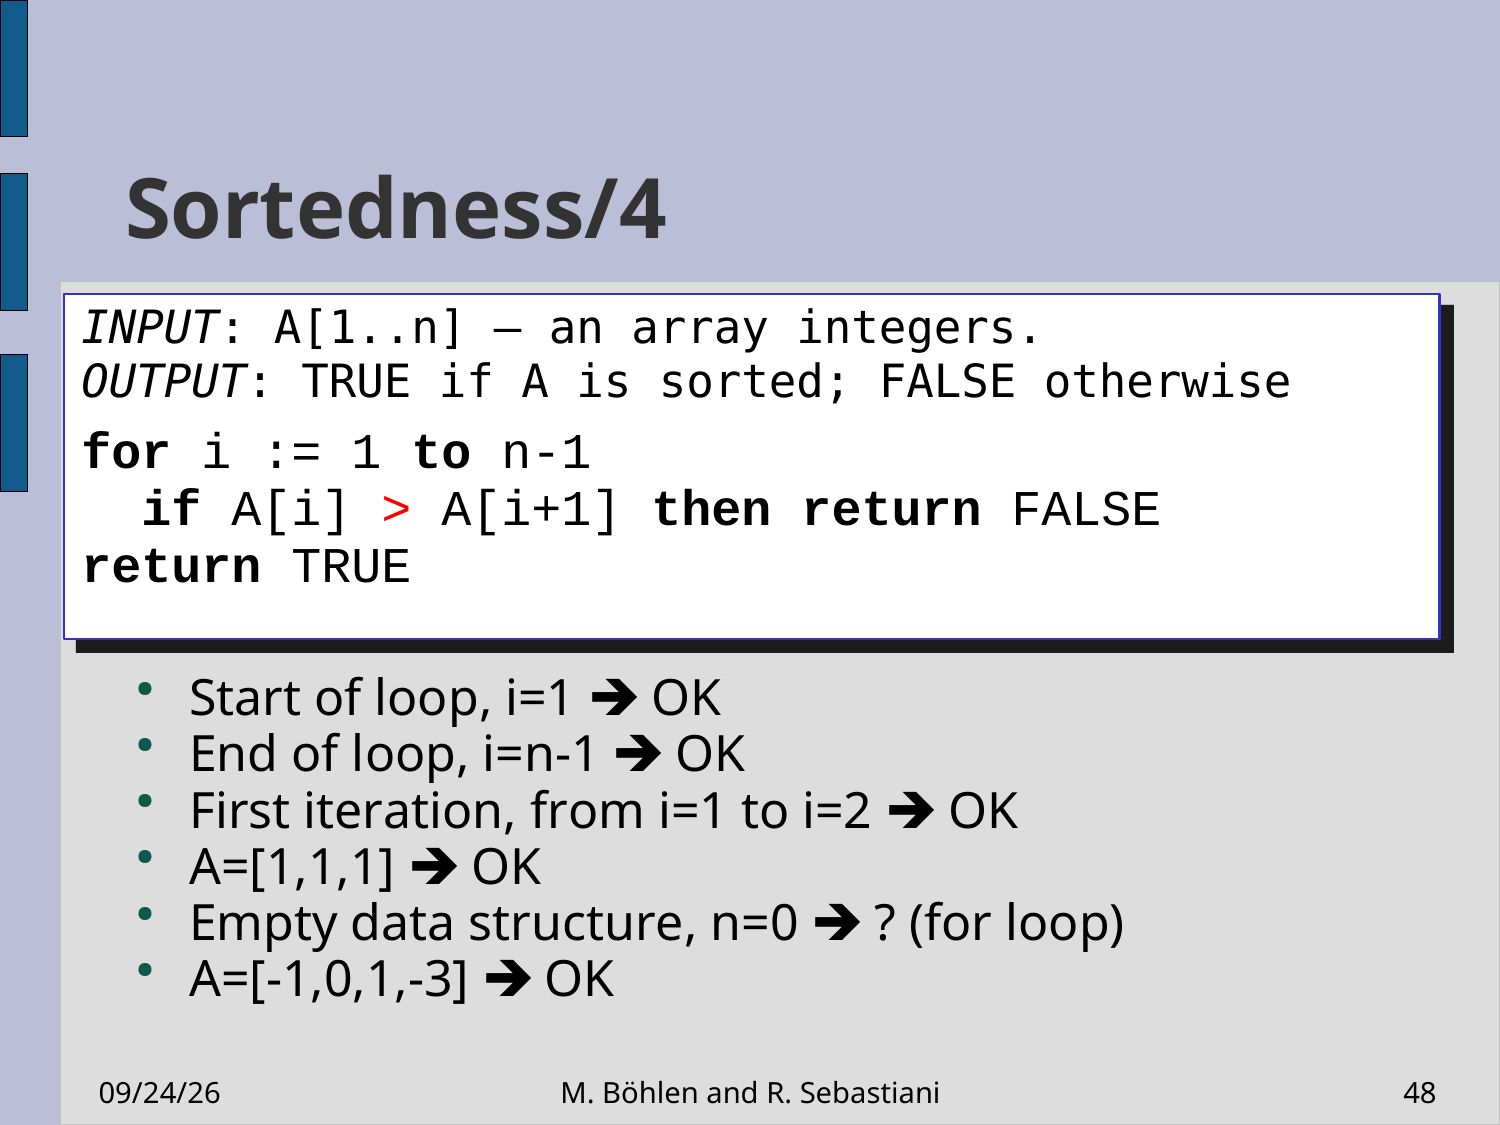

# Sortedness/4
INPUT: A[1..n] – an array integers.
OUTPUT: TRUE if A is sorted; FALSE otherwise
for i := 1 to n-1
 if A[i] > A[i+1] then return FALSE
return TRUE
Start of loop, i=1  OK
End of loop, i=n-1  OK
First iteration, from i=1 to i=2  OK
A=[1,1,1]  OK
Empty data structure, n=0  ? (for loop)
A=[-1,0,1,-3]  OK
M. Böhlen and R. Sebastiani
48